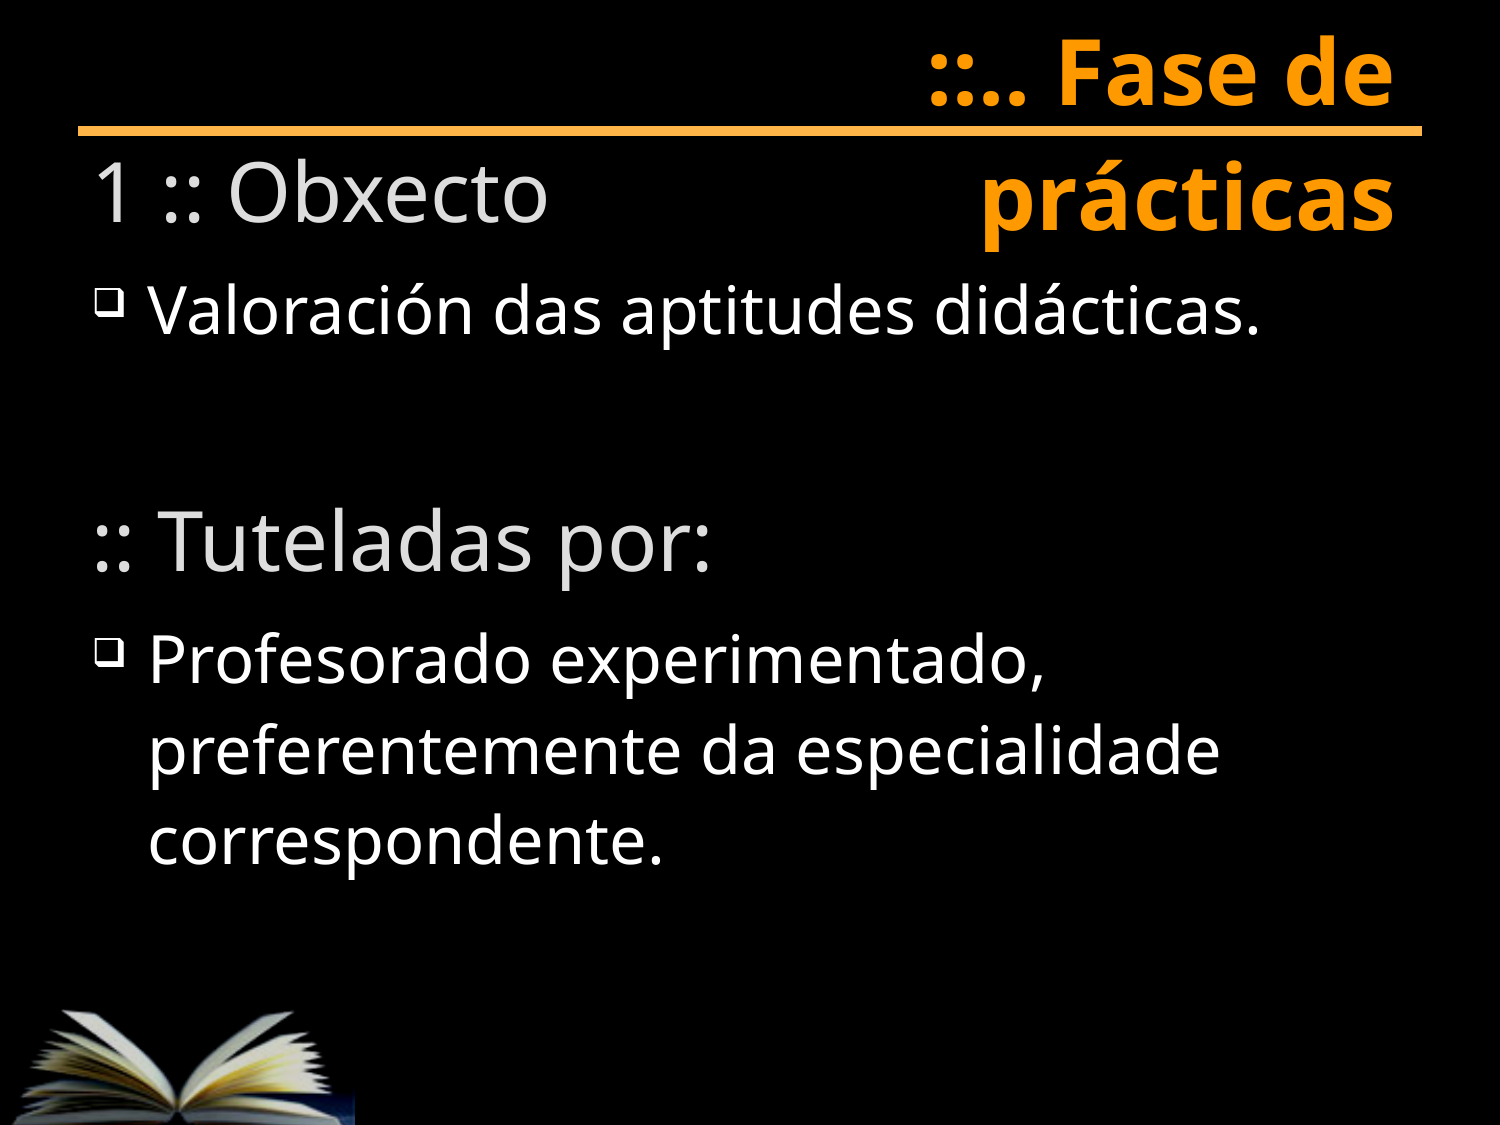

# 1 :: Obxecto
Valoración das aptitudes didácticas.
:: Tuteladas por:
Profesorado experimentado, preferentemente da especialidade correspondente.